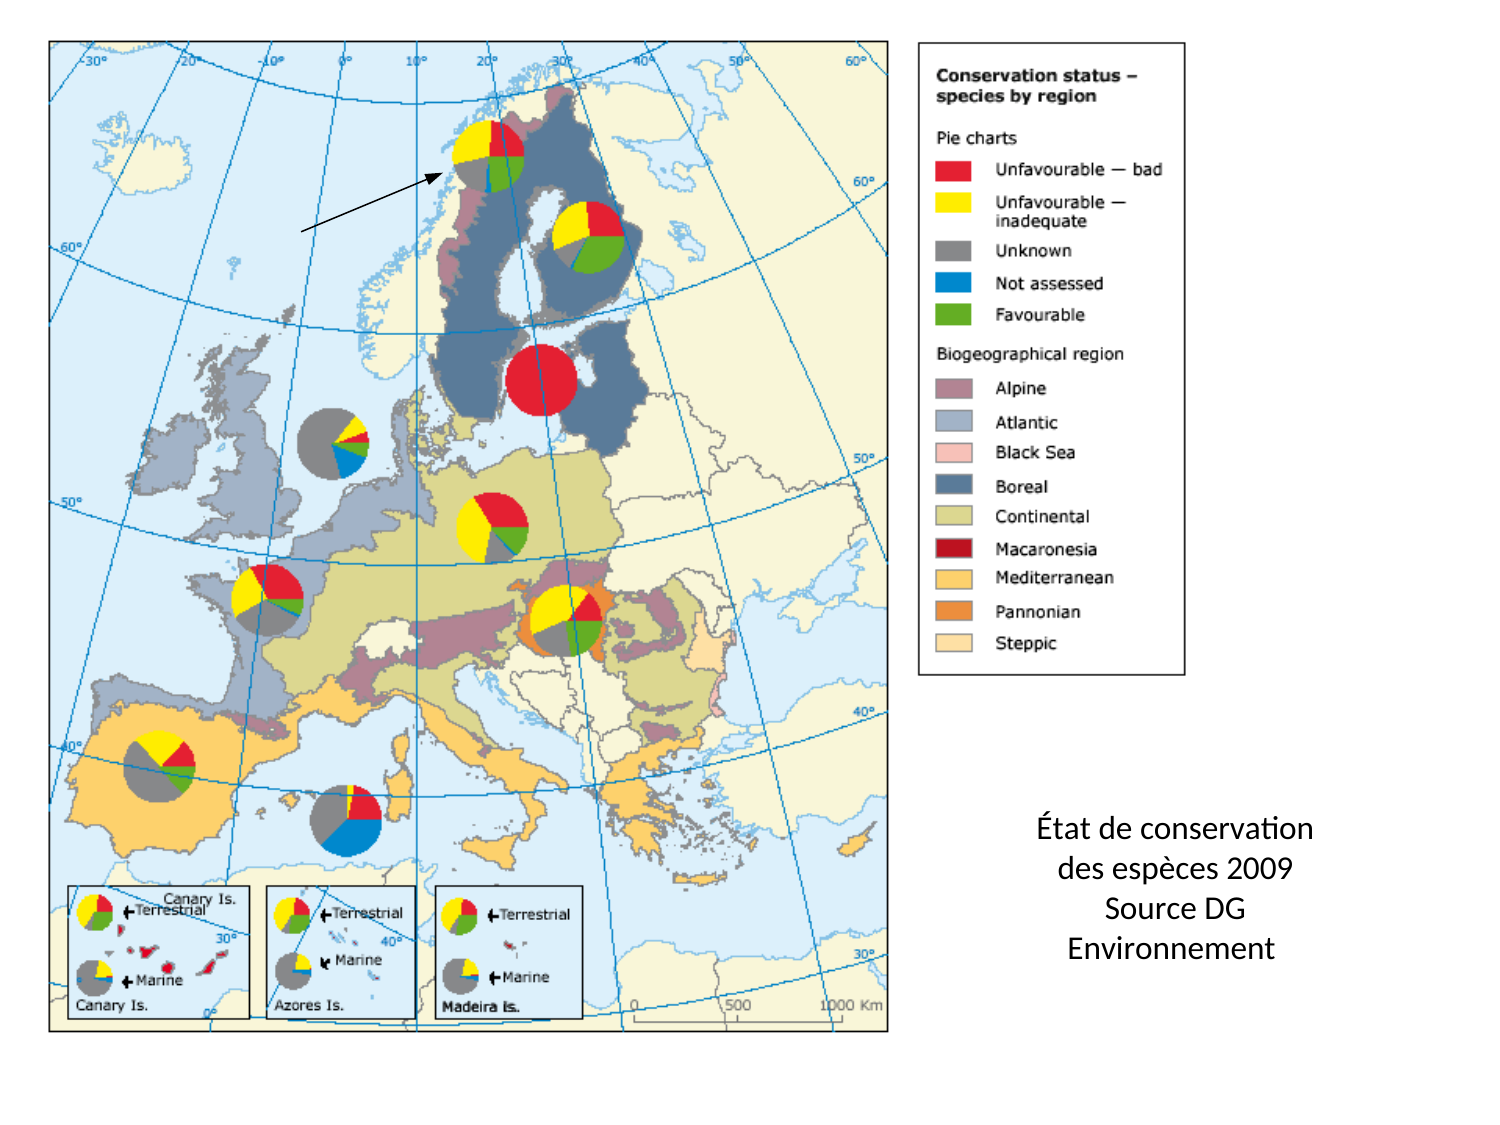

# État de conservation des espèces 2009 Source DG Environnement